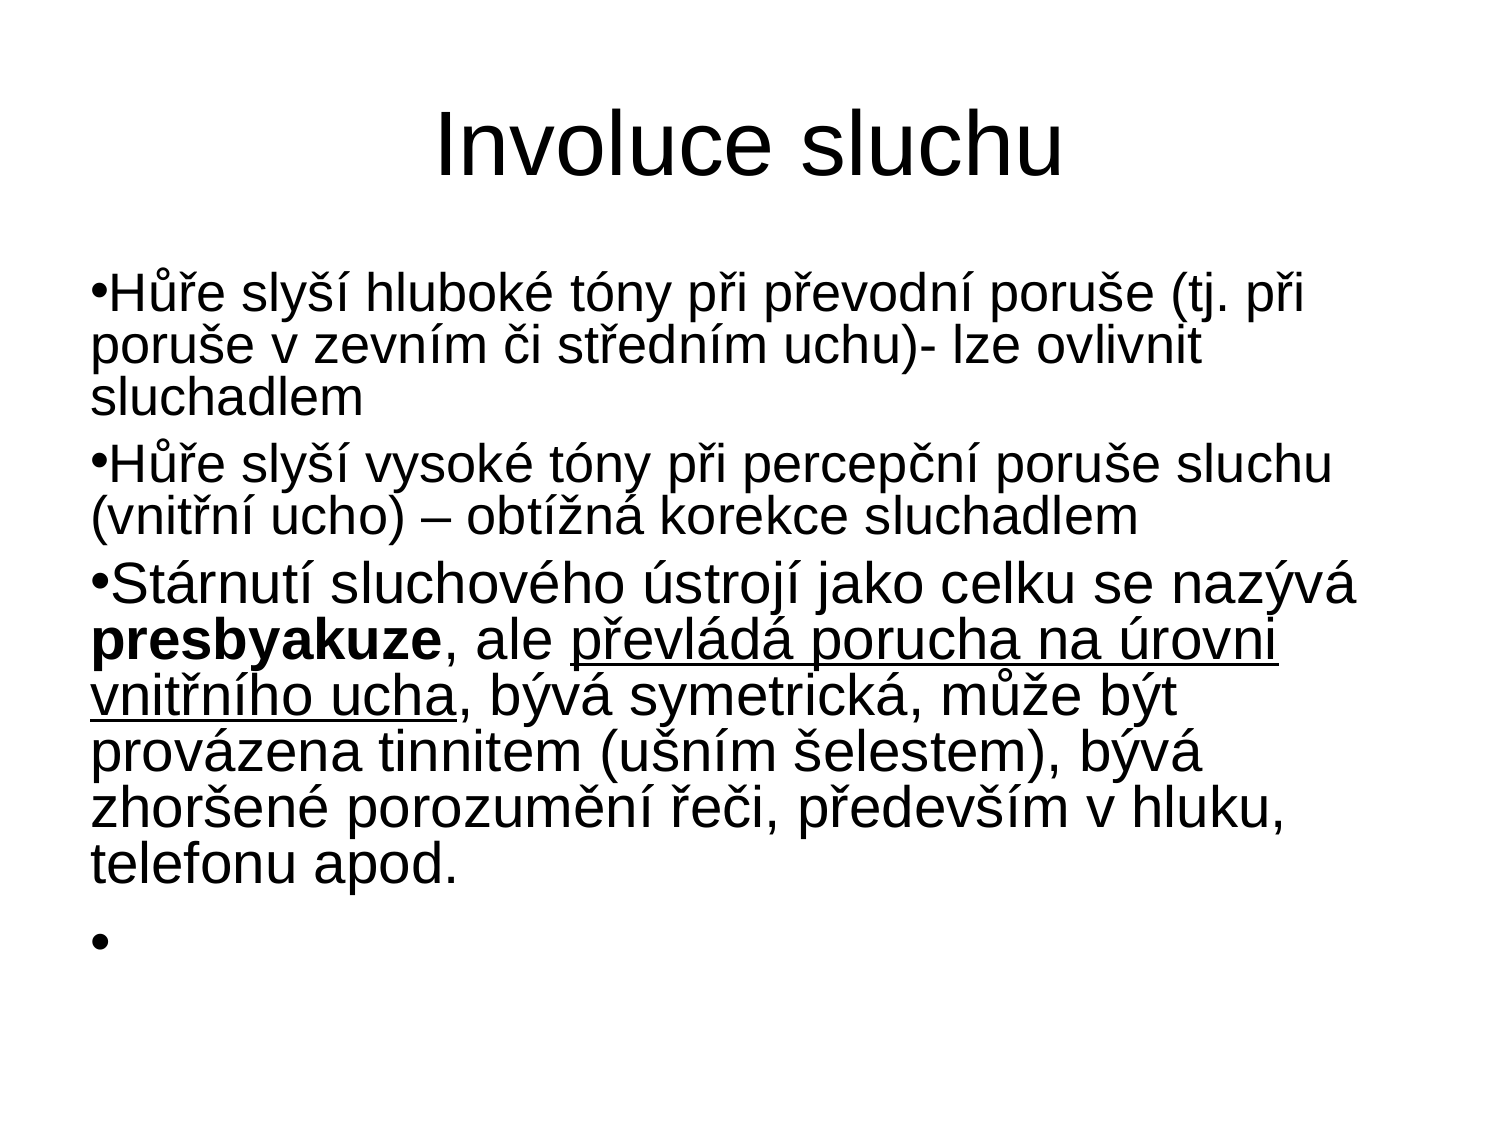

# Involuce sluchu
Hůře slyší hluboké tóny při převodní poruše (tj. při poruše v zevním či středním uchu)- lze ovlivnit sluchadlem
Hůře slyší vysoké tóny při percepční poruše sluchu (vnitřní ucho) – obtížná korekce sluchadlem
Stárnutí sluchového ústrojí jako celku se nazývá presbyakuze, ale převládá porucha na úrovni vnitřního ucha, bývá symetrická, může být provázena tinnitem (ušním šelestem), bývá zhoršené porozumění řeči, především v hluku, telefonu apod.